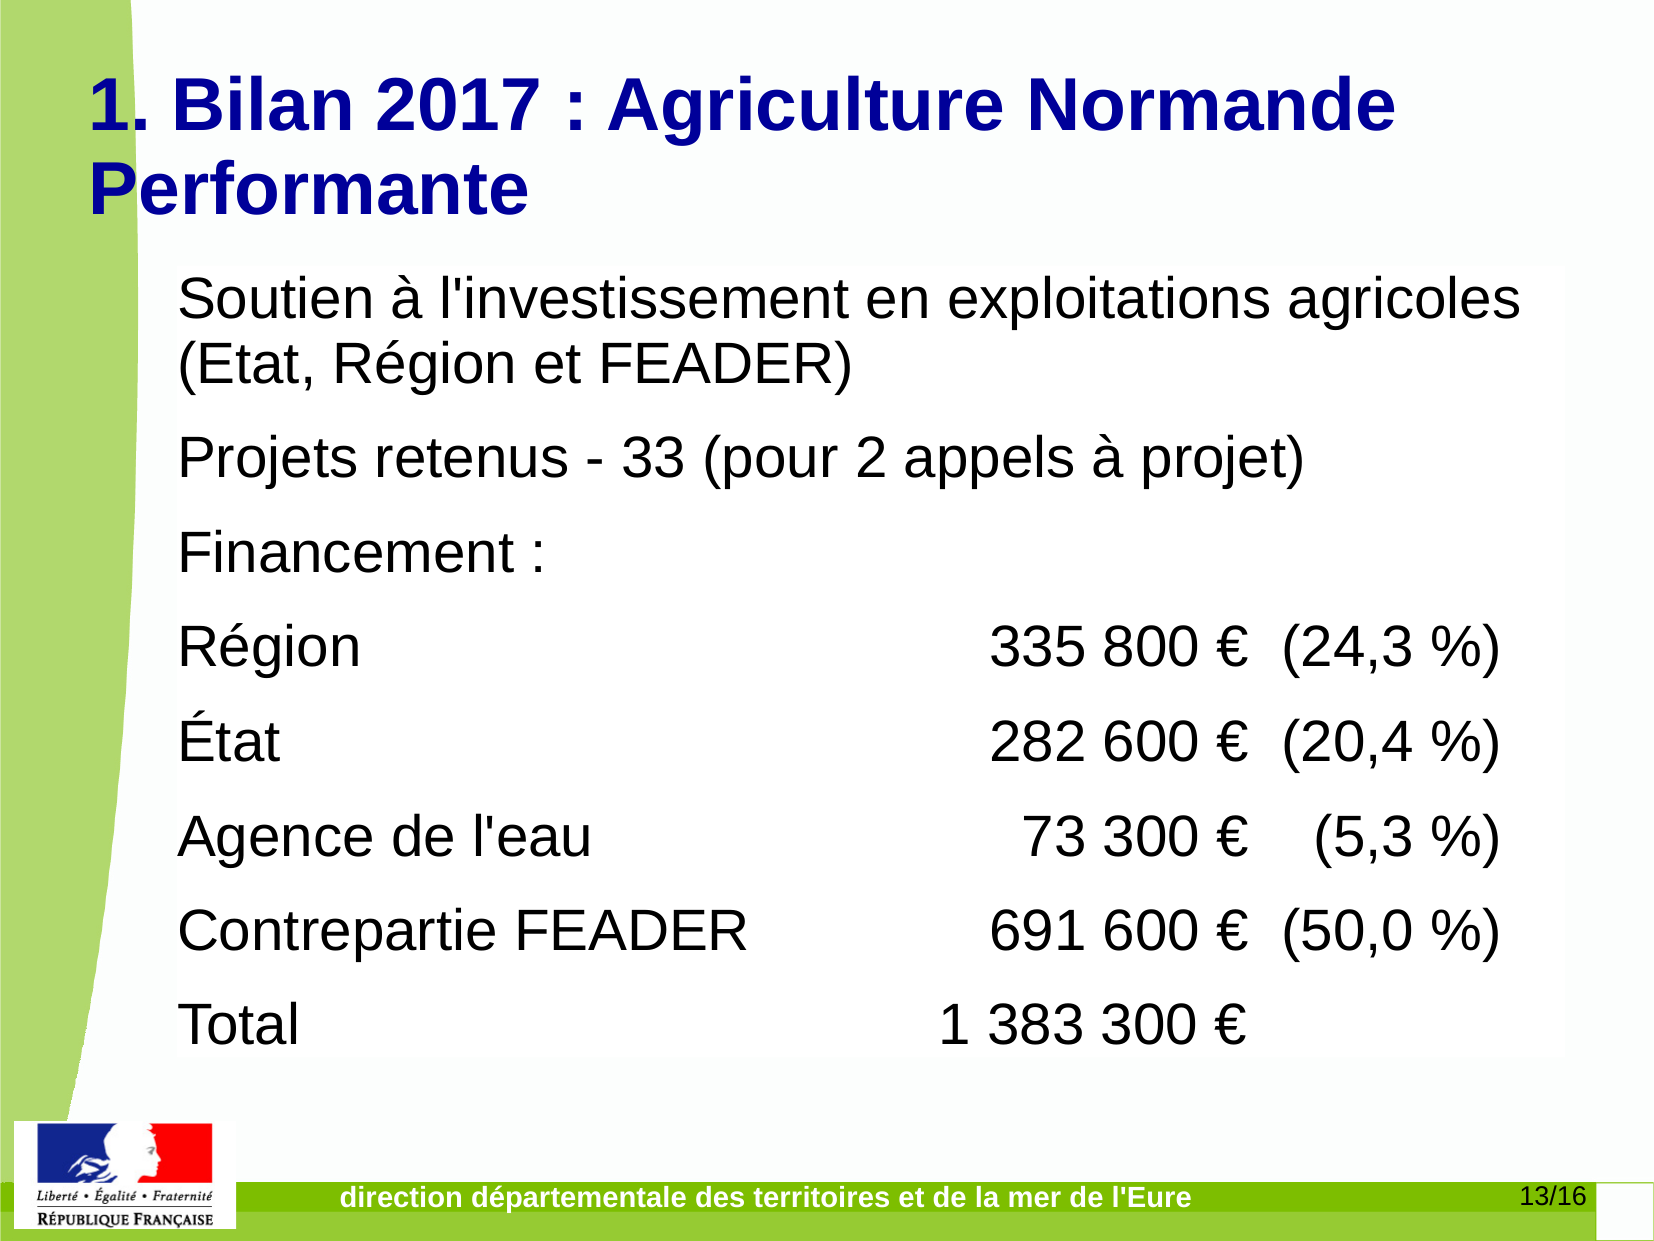

1. Bilan 2017 : Agriculture Normande Performante
# Soutien à l'investissement en exploitations agricoles (Etat, Région et FEADER)
Projets retenus - 33 (pour 2 appels à projet)
Financement :
Région									335 800 € (24,3 %)
État 										282 600 € (20,4 %)
Agence de l'eau						 73 300 € (5,3 %)
Contrepartie FEADER 				691 600 € (50,0 %)
Total								 1 383 300 €
13